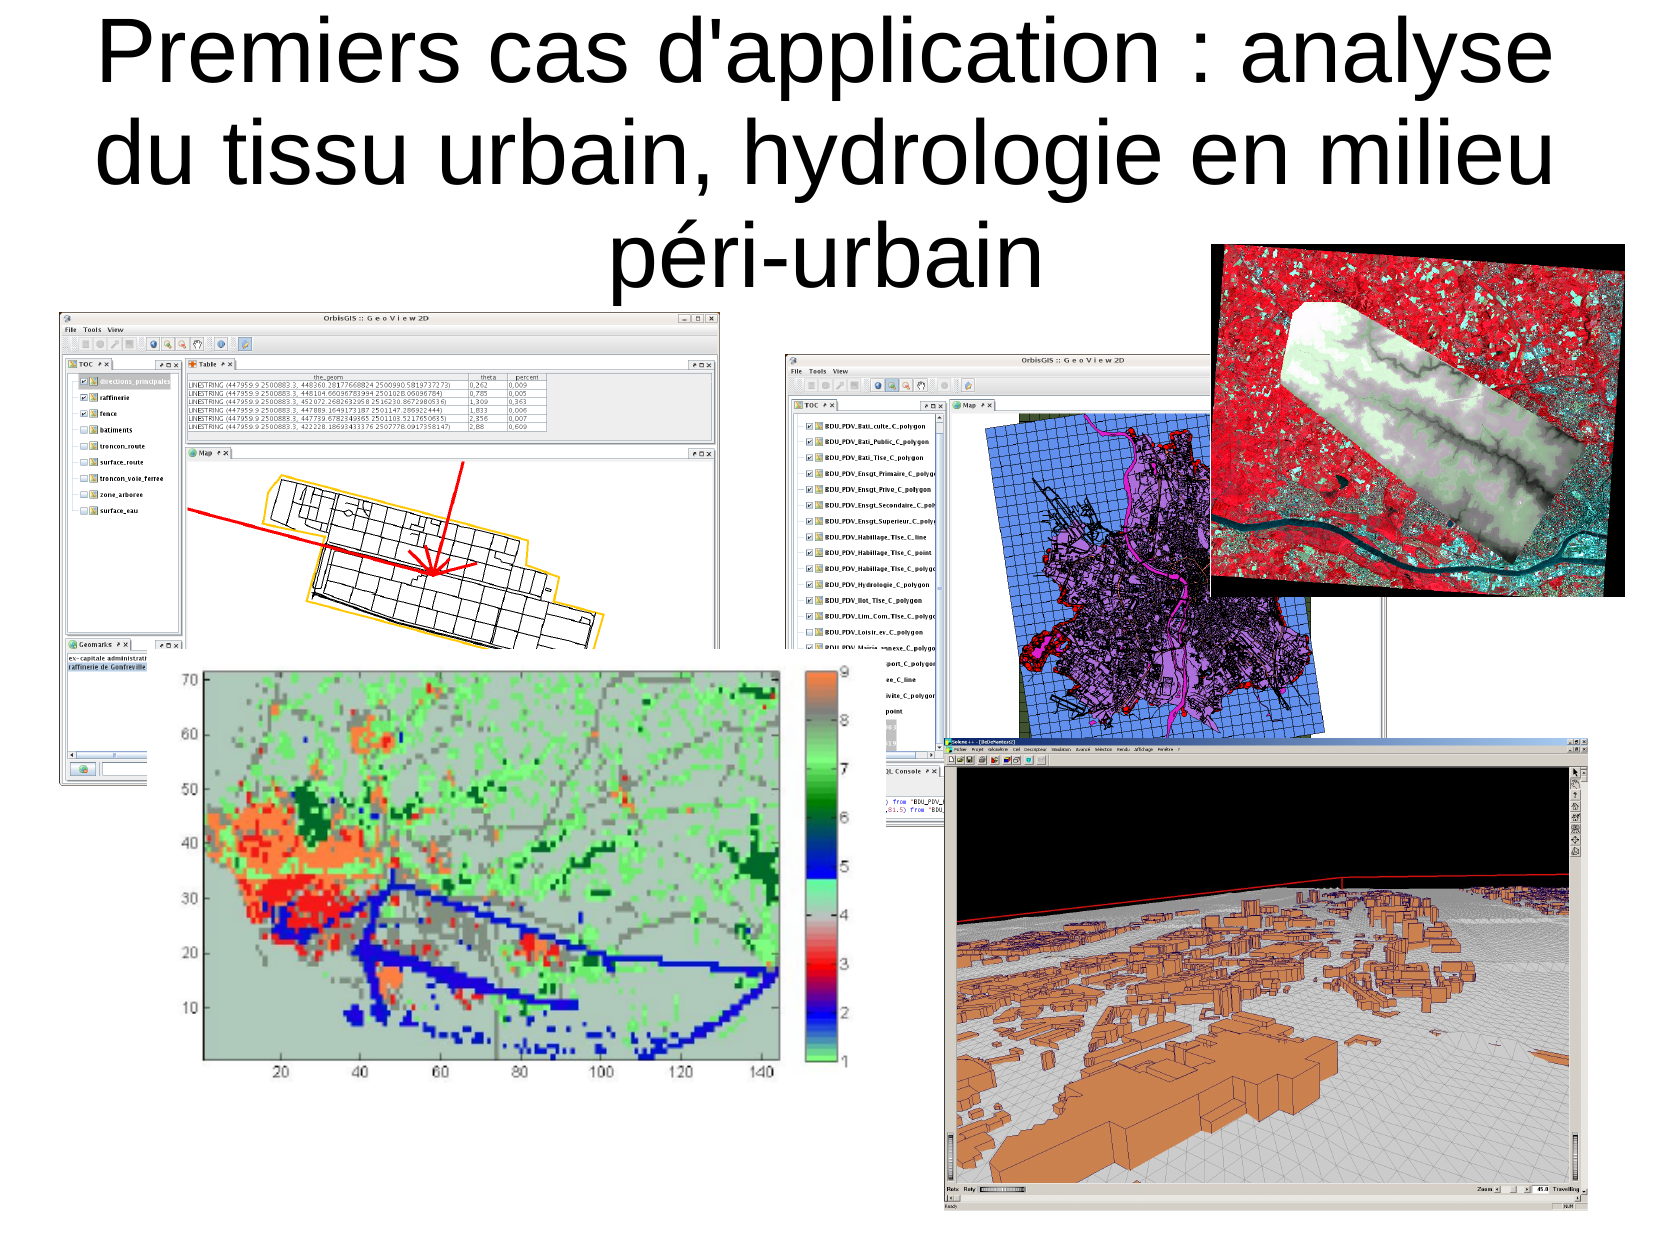

# Premiers cas d'application : analyse du tissu urbain, hydrologie en milieu péri-urbain